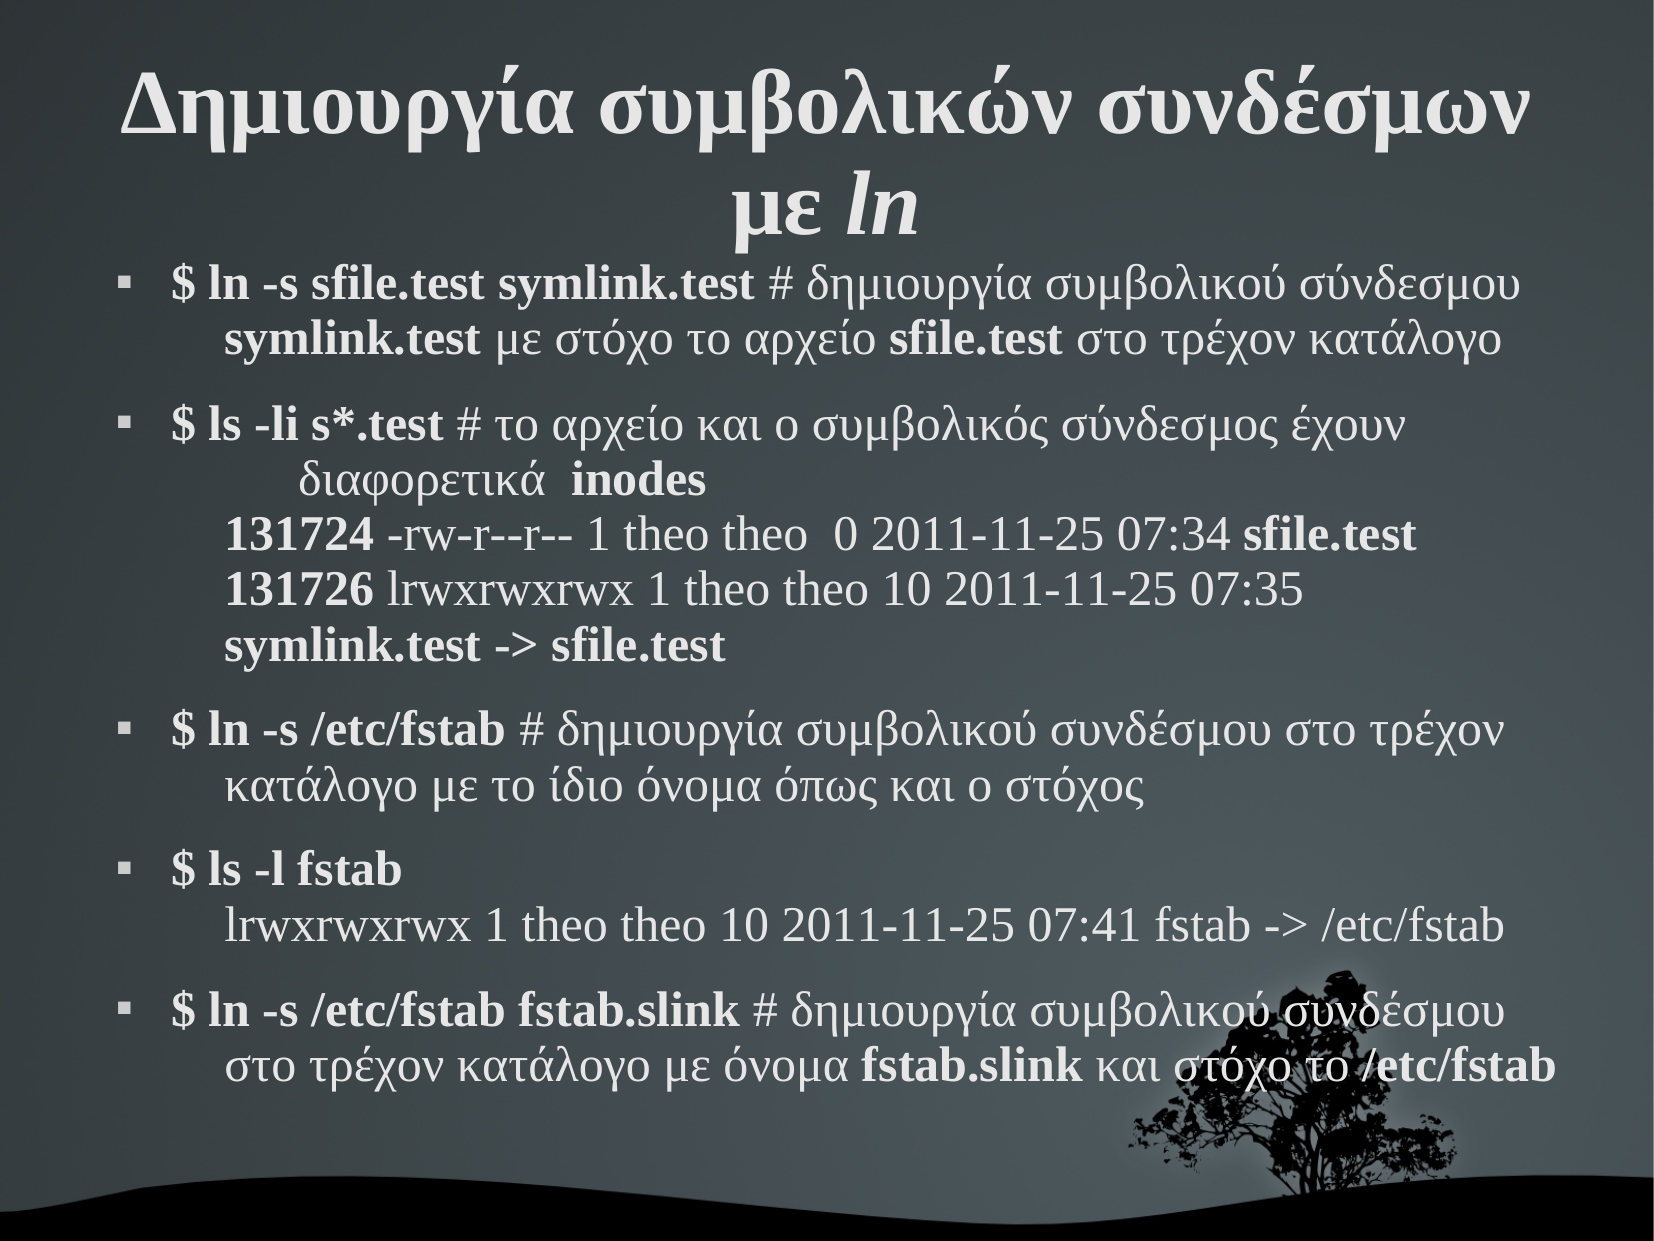

# Δημιουργία συμβολικών συνδέσμων με ln
$ ln -s sfile.test symlink.test # δημιουργία συμβολικού σύνδεσμου symlink.test με στόχο το αρχείο sfile.test στο τρέχον κατάλογο
$ ls -li s*.test # το αρχείο και ο συμβολικός σύνδεσμος έχουν 			διαφορετικά inodes
131724 -rw-r--r-- 1 theo theo 0 2011-11-25 07:34 sfile.test
131726 lrwxrwxrwx 1 theo theo 10 2011-11-25 07:35 symlink.test -> sfile.test
$ ln -s /etc/fstab # δημιουργία συμβολικού συνδέσμου στο τρέχον κατάλογο με το ίδιο όνομα όπως και ο στόχος
$ ls -l fstab
lrwxrwxrwx 1 theo theo 10 2011-11-25 07:41 fstab -> /etc/fstab
$ ln -s /etc/fstab fstab.slink # δημιουργία συμβολικού συνδέσμου στο τρέχον κατάλογο με όνομα fstab.slink και στόχο το /etc/fstab